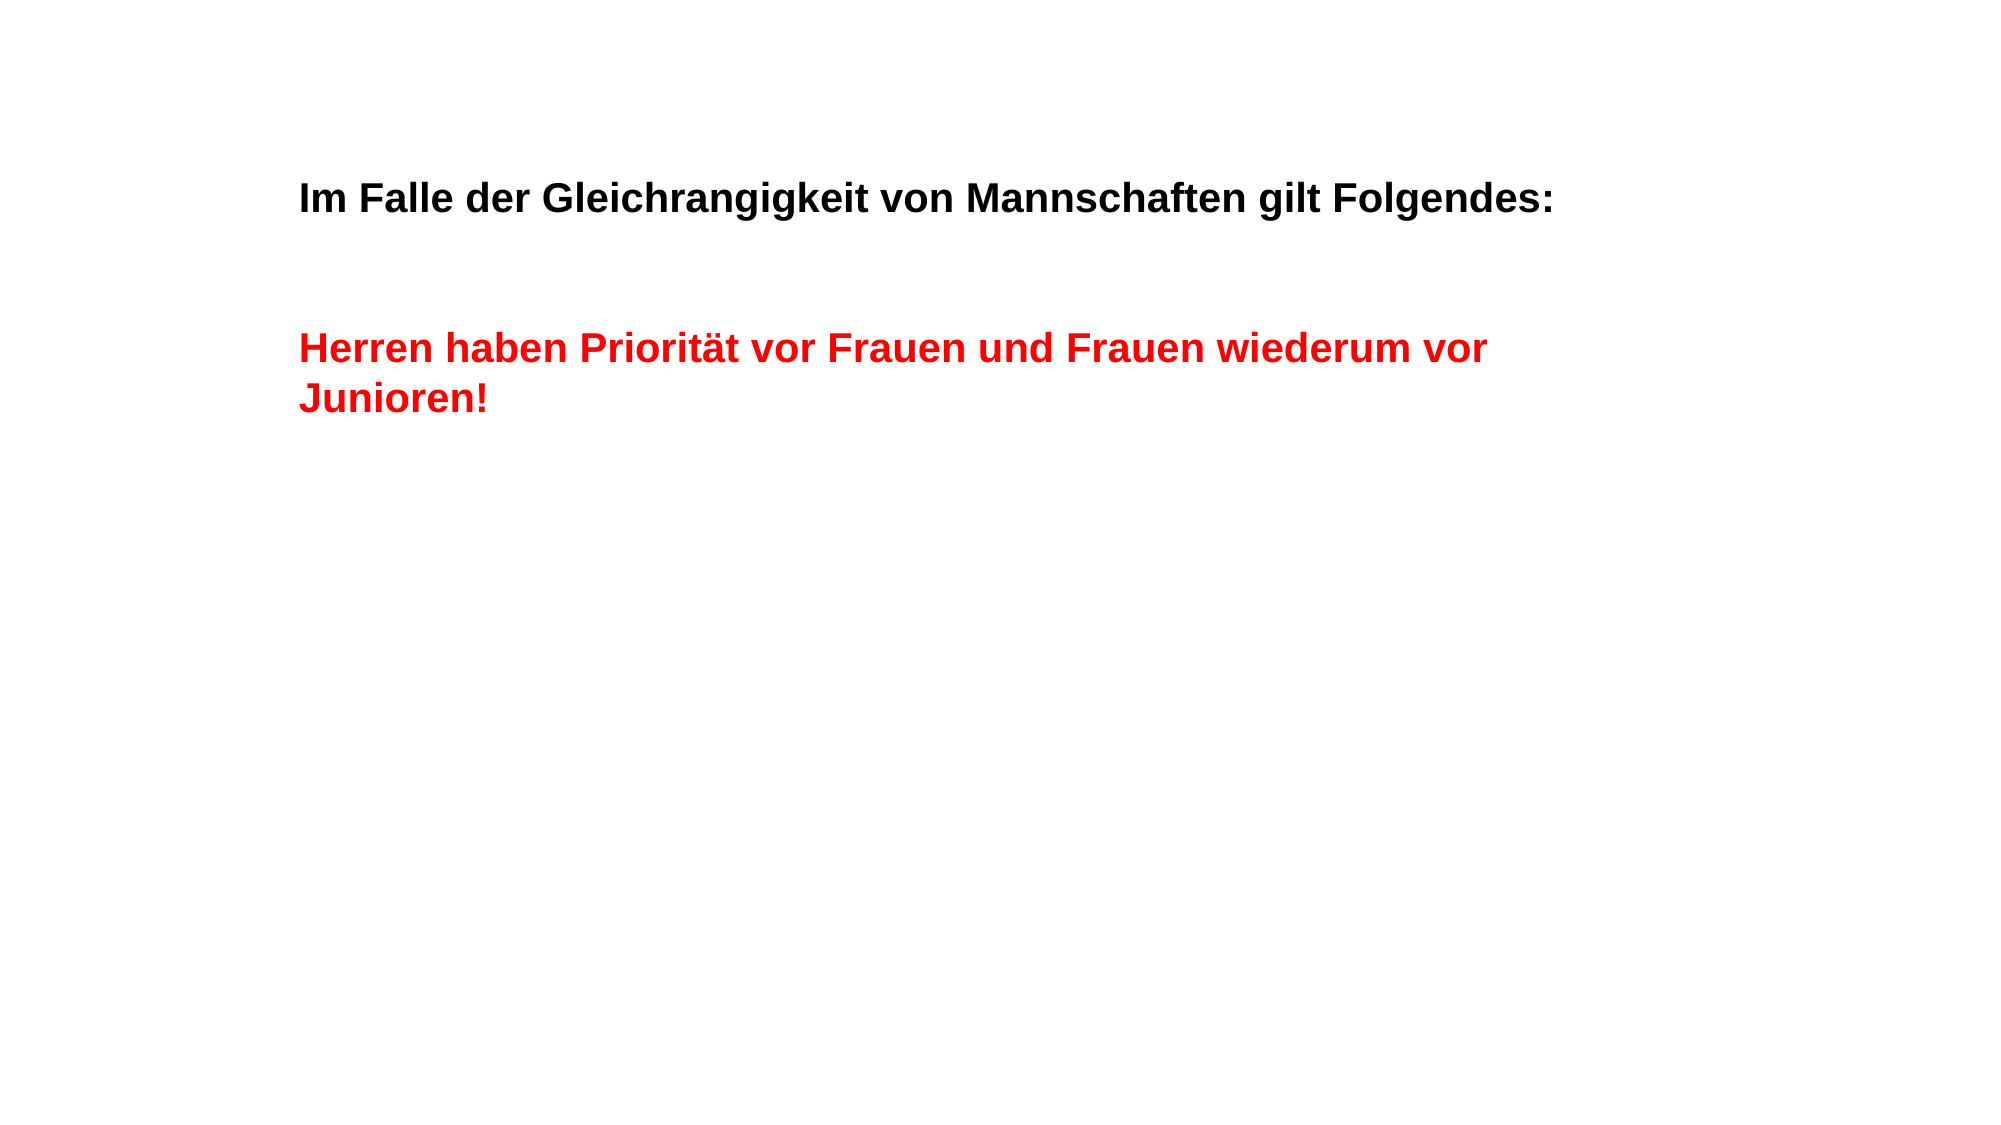

Im Falle der Gleichrangigkeit von Mannschaften gilt Folgendes:
Herren haben Priorität vor Frauen und Frauen wiederum vor
Junioren!